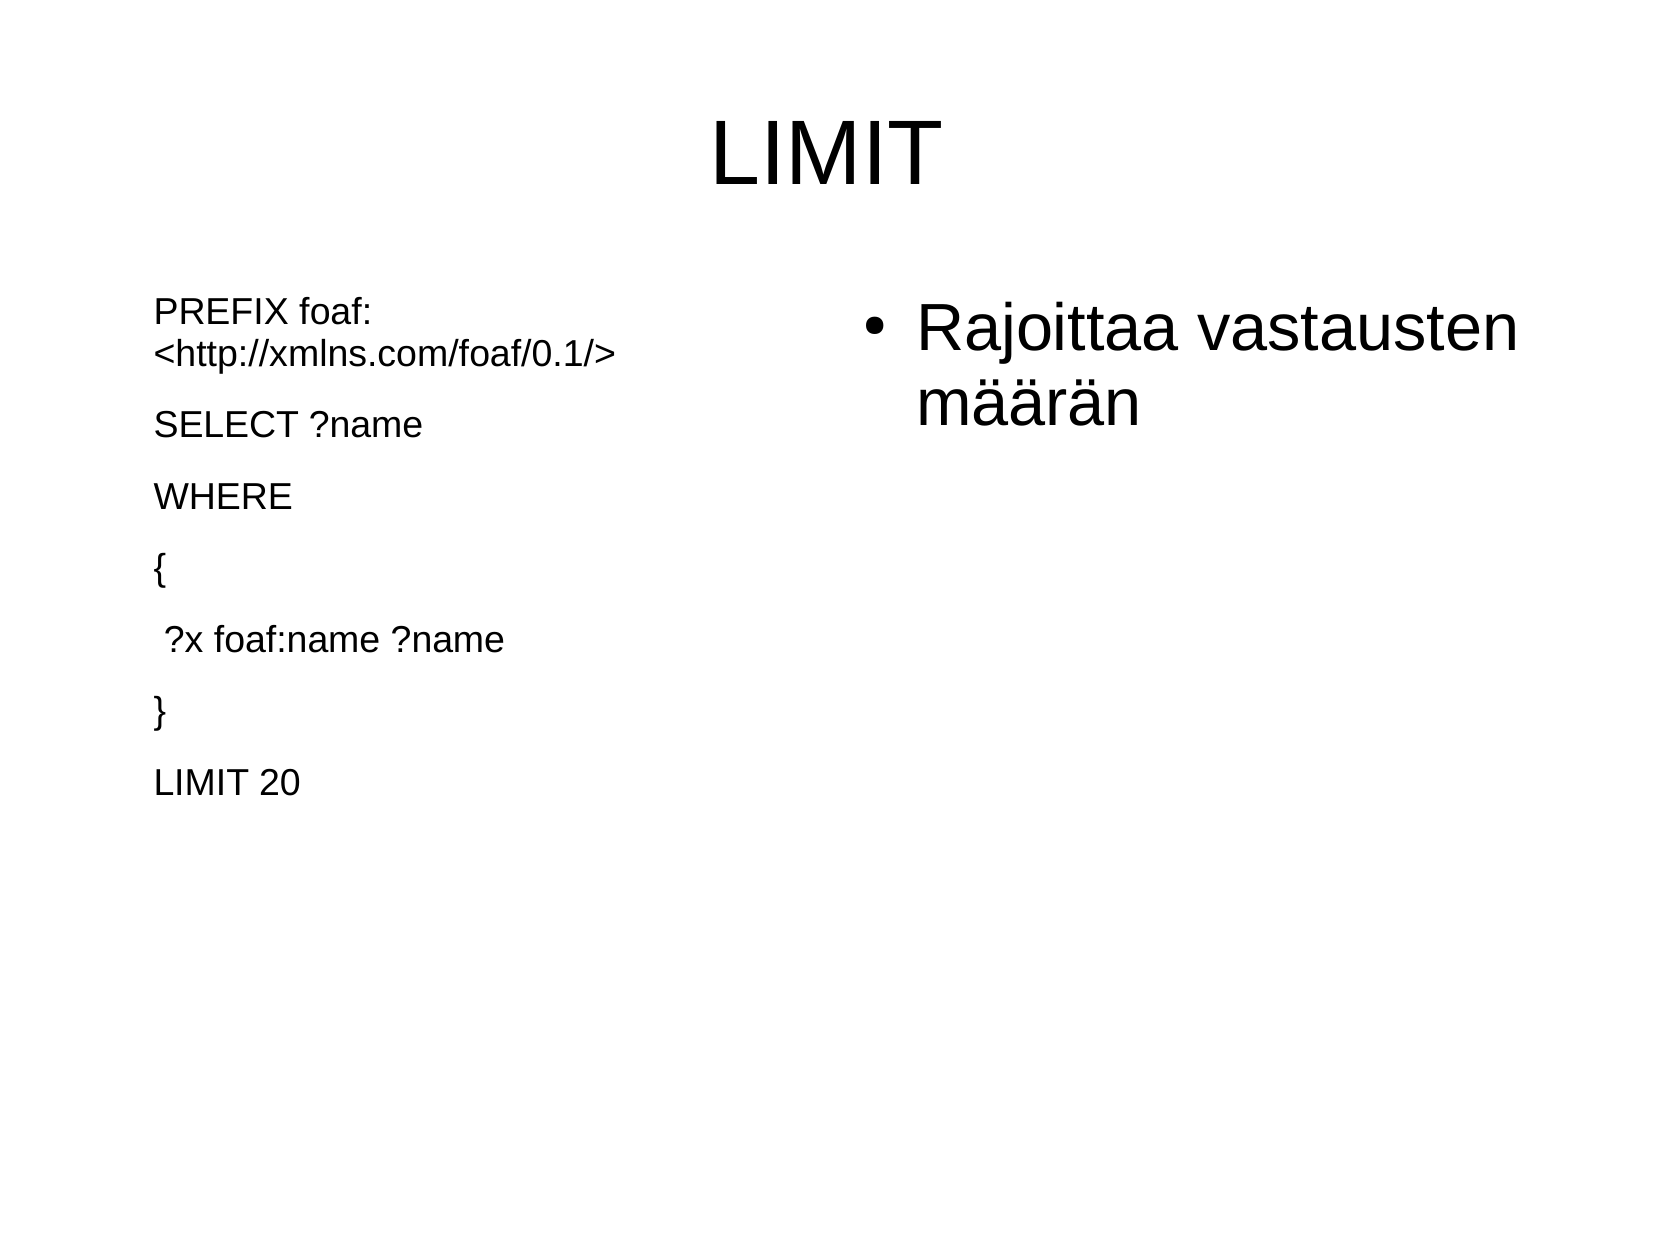

# LIMIT
PREFIX foaf: <http://xmlns.com/foaf/0.1/>
SELECT ?name
WHERE
{
 ?x foaf:name ?name
}
LIMIT 20
Rajoittaa vastausten määrän